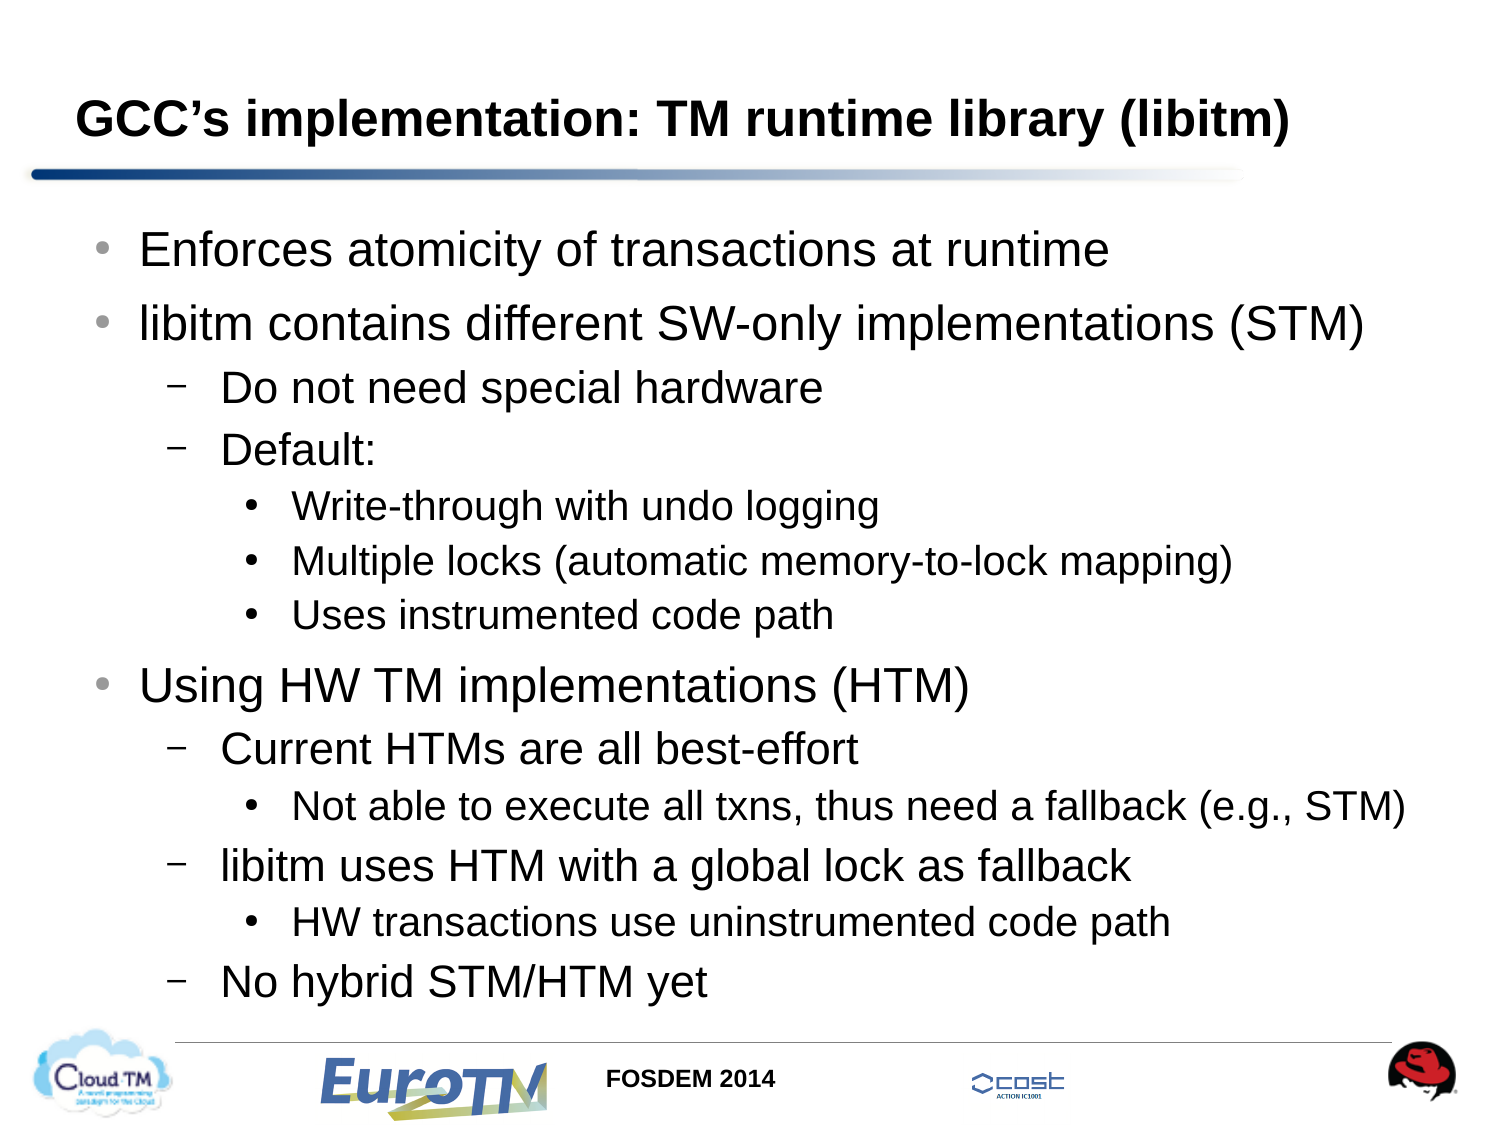

# GCC’s implementation: TM runtime library (libitm)
Enforces atomicity of transactions at runtime
libitm contains different SW-only implementations (STM)
Do not need special hardware
Default:
Write-through with undo logging
Multiple locks (automatic memory-to-lock mapping)
Uses instrumented code path
Using HW TM implementations (HTM)
Current HTMs are all best-effort
Not able to execute all txns, thus need a fallback (e.g., STM)
libitm uses HTM with a global lock as fallback
HW transactions use uninstrumented code path
No hybrid STM/HTM yet